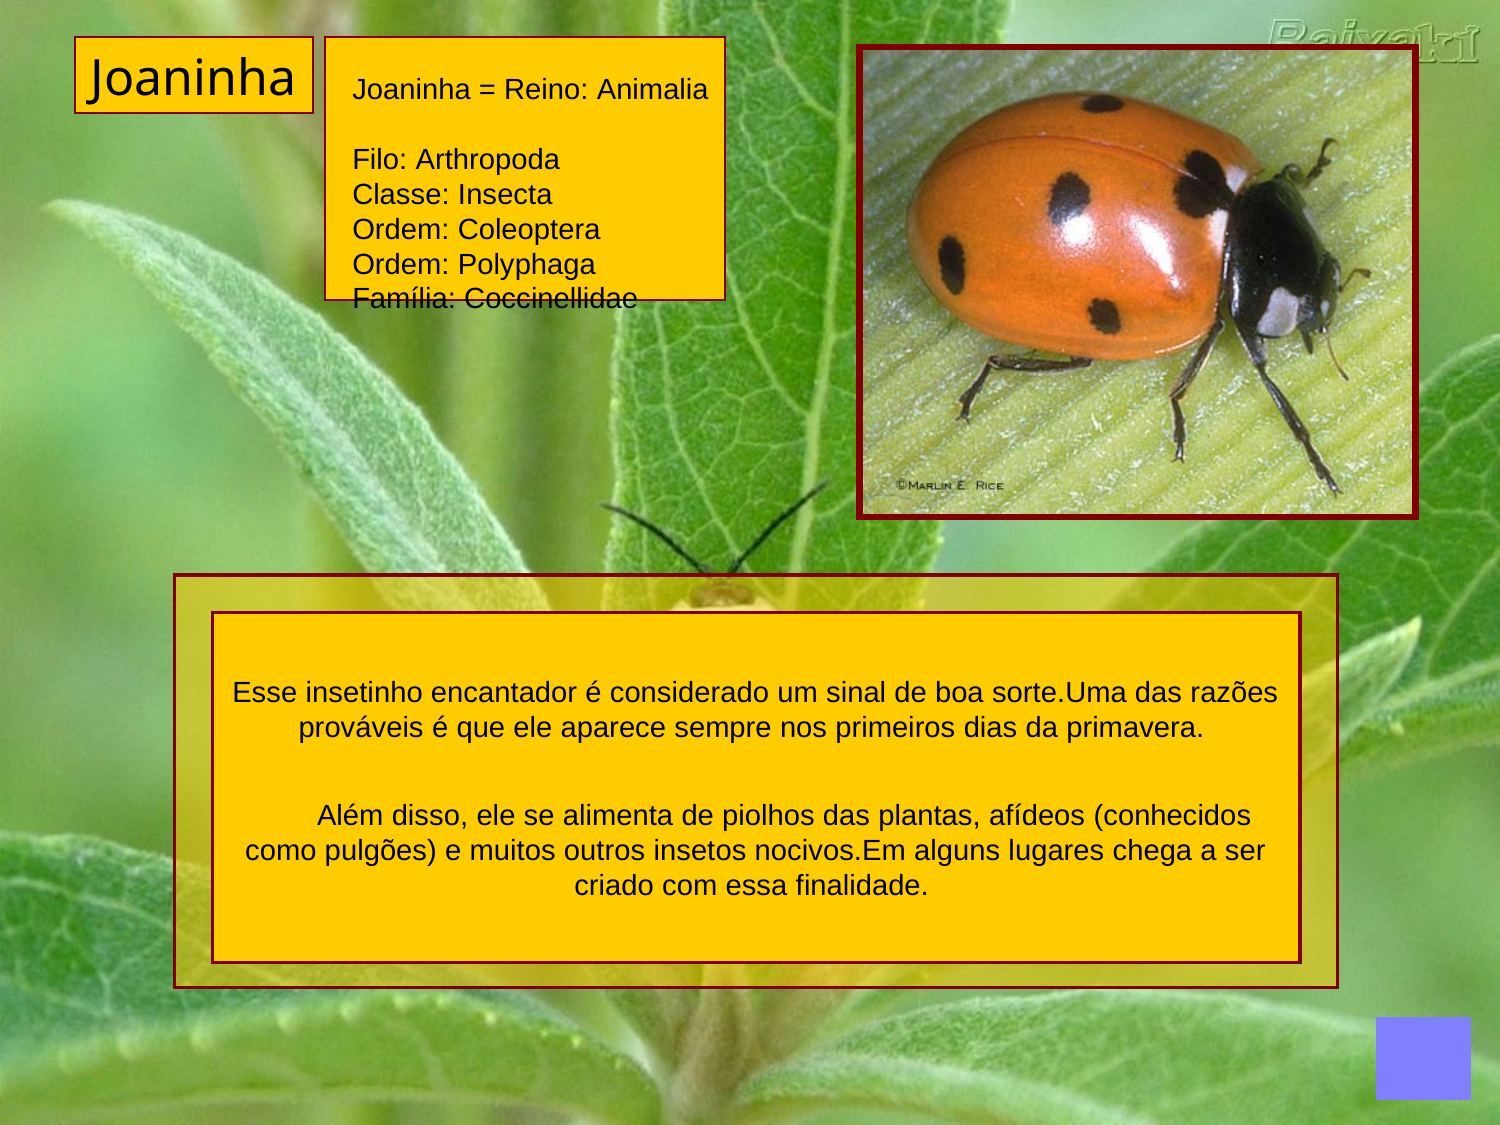

Joaninha
Joaninha = Reino: Animalia
Filo: Arthropoda
Classe: Insecta
Ordem: Coleoptera
Ordem: Polyphaga
Família: Coccinellidae
Esse insetinho encantador é considerado um sinal de boa sorte.Uma das razões prováveis é que ele aparece sempre nos primeiros dias da primavera.
       Além disso, ele se alimenta de piolhos das plantas, afídeos (conhecidos como pulgões) e muitos outros insetos nocivos.Em alguns lugares chega a ser criado com essa finalidade.